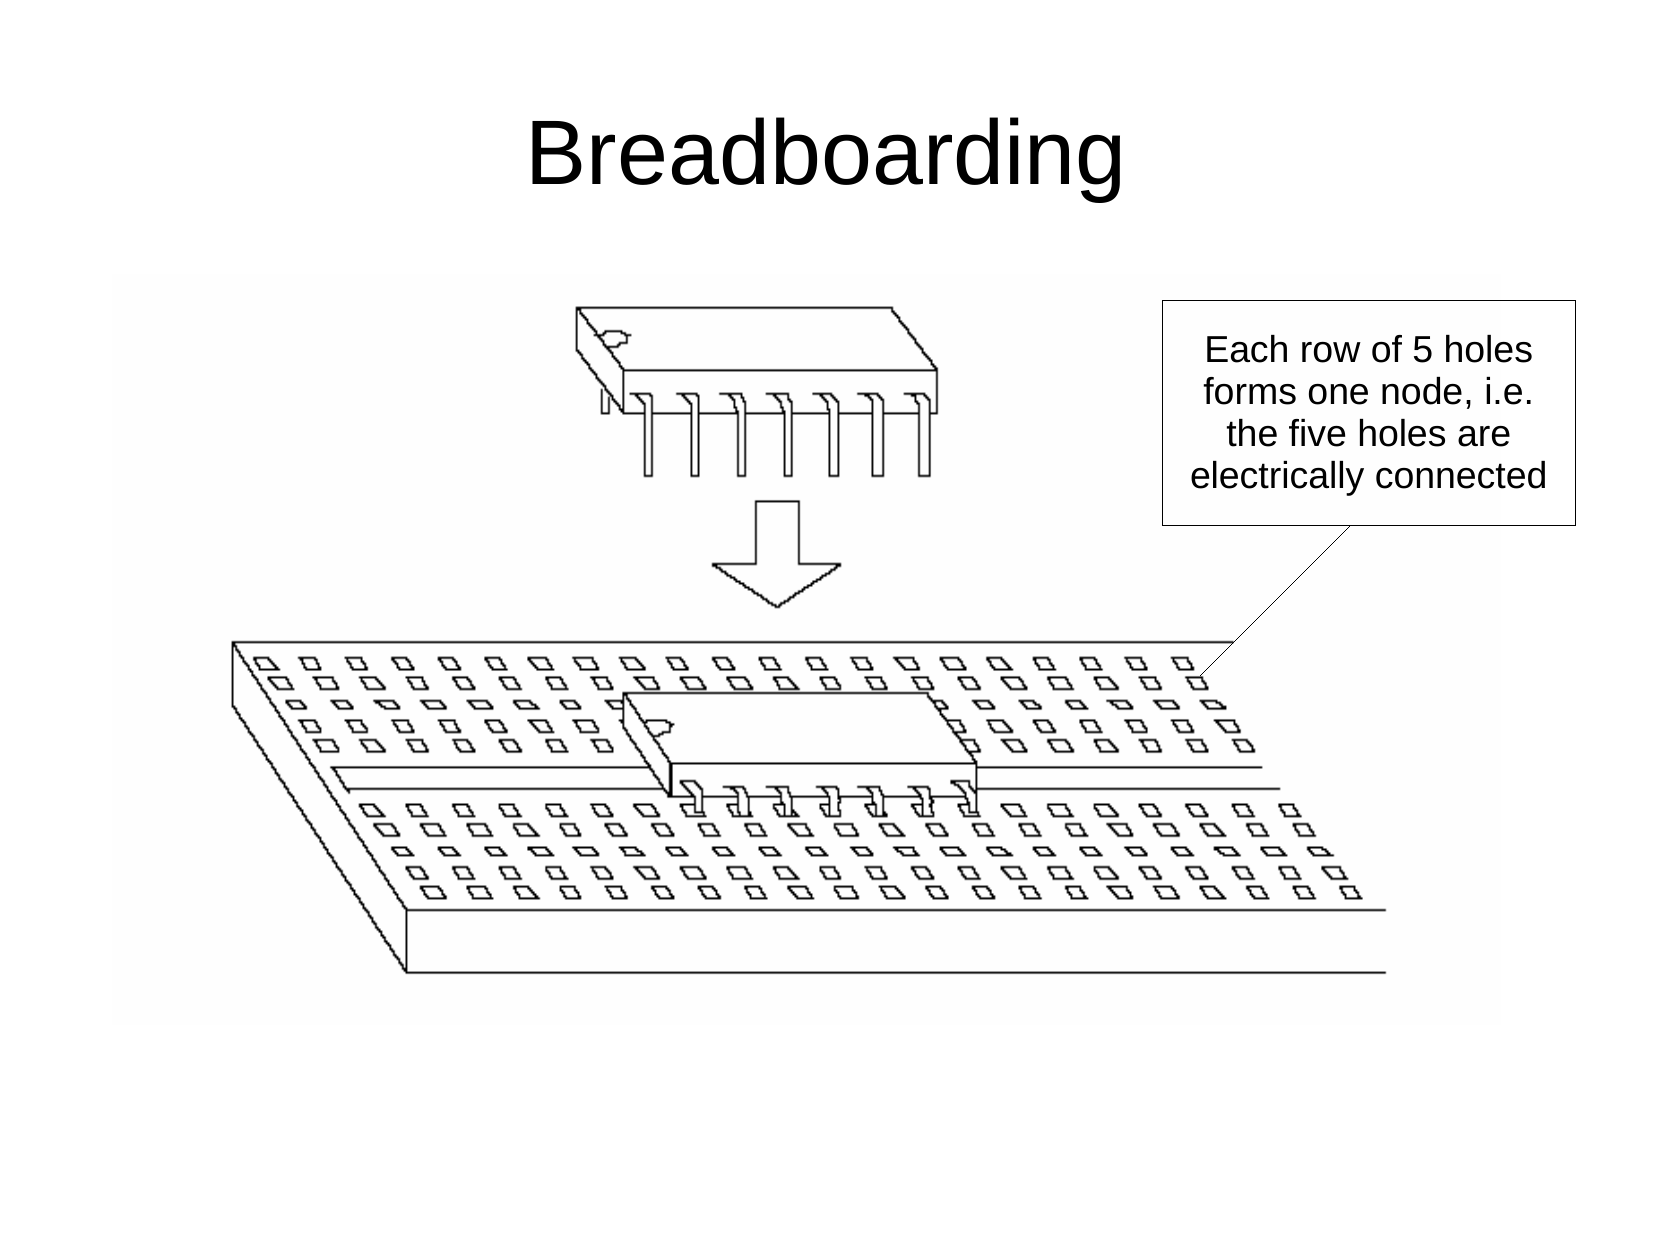

# Breadboarding
Each row of 5 holes
forms one node, i.e.
the five holes are
electrically connected